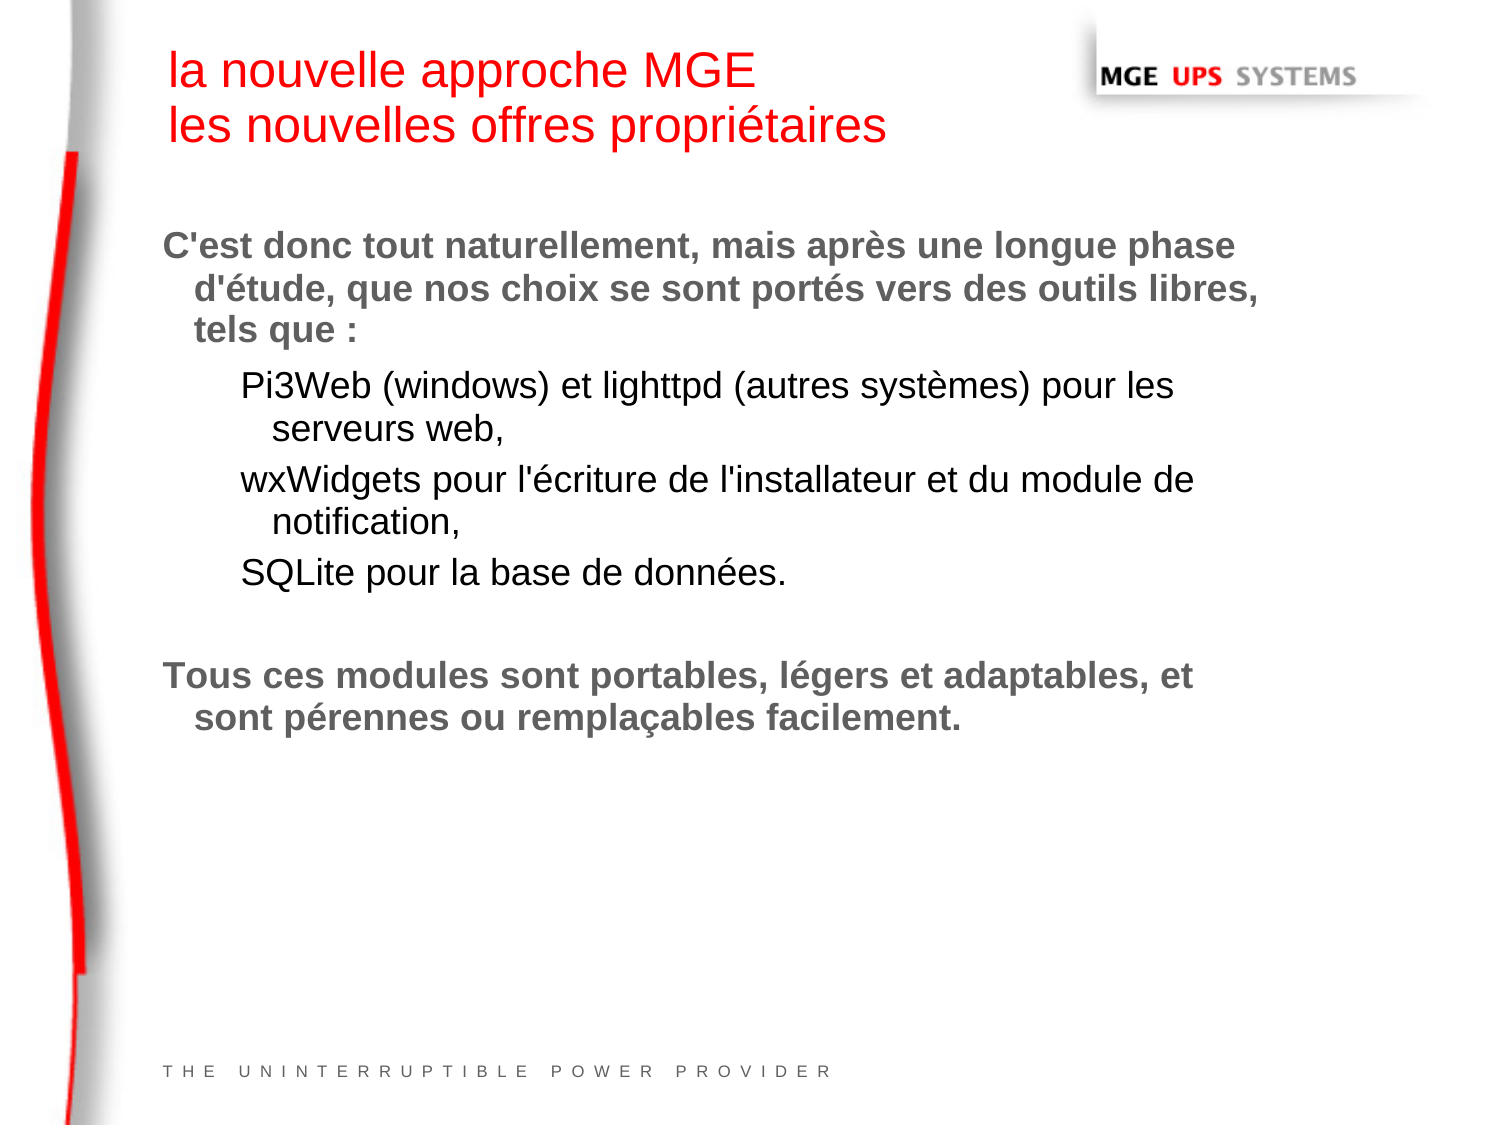

# la nouvelle approche MGE les nouvelles offres propriétaires
C'est donc tout naturellement, mais après une longue phase d'étude, que nos choix se sont portés vers des outils libres, tels que :
Pi3Web (windows) et lighttpd (autres systèmes) pour les serveurs web,
wxWidgets pour l'écriture de l'installateur et du module de notification,
SQLite pour la base de données.
Tous ces modules sont portables, légers et adaptables, et sont pérennes ou remplaçables facilement.